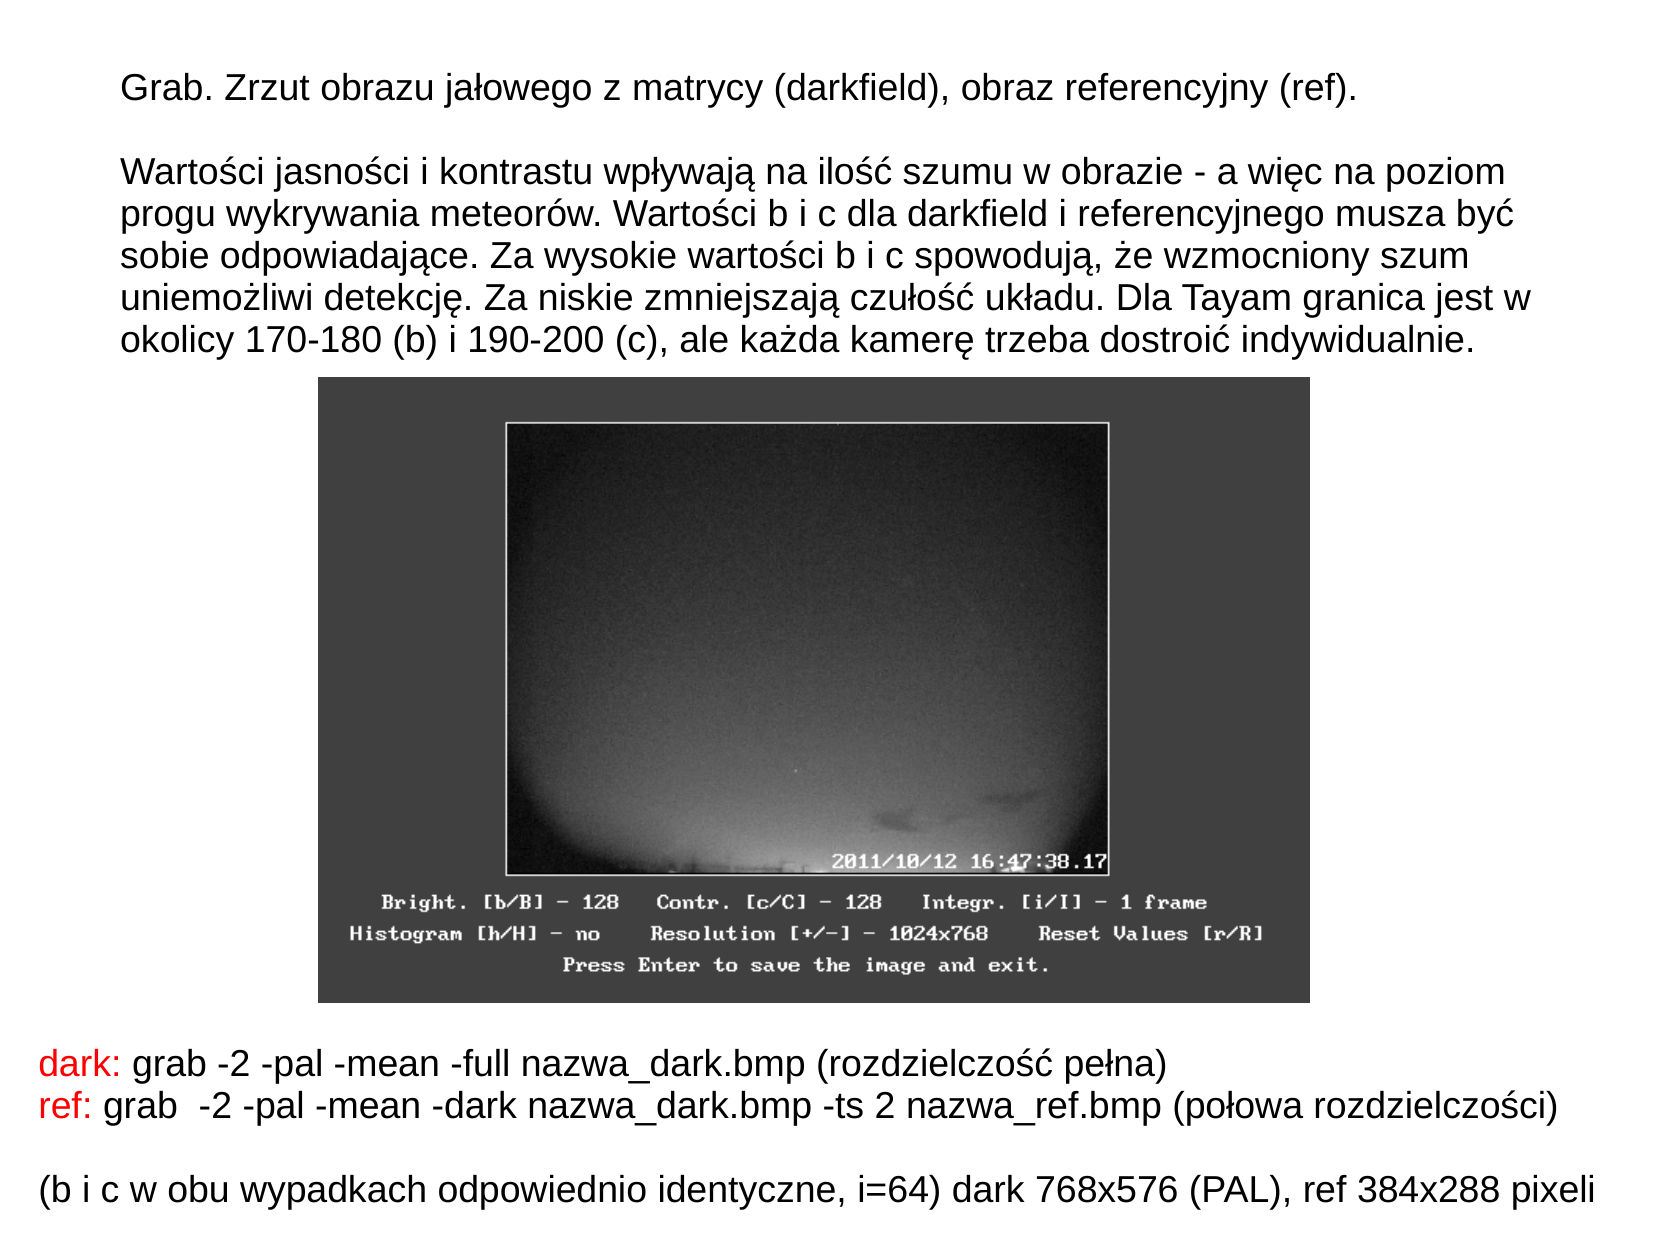

Grab. Zrzut obrazu jałowego z matrycy (darkfield), obraz referencyjny (ref).
Wartości jasności i kontrastu wpływają na ilość szumu w obrazie - a więc na poziom progu wykrywania meteorów. Wartości b i c dla darkfield i referencyjnego musza być sobie odpowiadające. Za wysokie wartości b i c spowodują, że wzmocniony szum uniemożliwi detekcję. Za niskie zmniejszają czułość układu. Dla Tayam granica jest w okolicy 170-180 (b) i 190-200 (c), ale każda kamerę trzeba dostroić indywidualnie.
dark: grab -2 -pal -mean -full nazwa_dark.bmp (rozdzielczość pełna)
ref: grab -2 -pal -mean -dark nazwa_dark.bmp -ts 2 nazwa_ref.bmp (połowa rozdzielczości)
(b i c w obu wypadkach odpowiednio identyczne, i=64) dark 768x576 (PAL), ref 384x288 pixeli